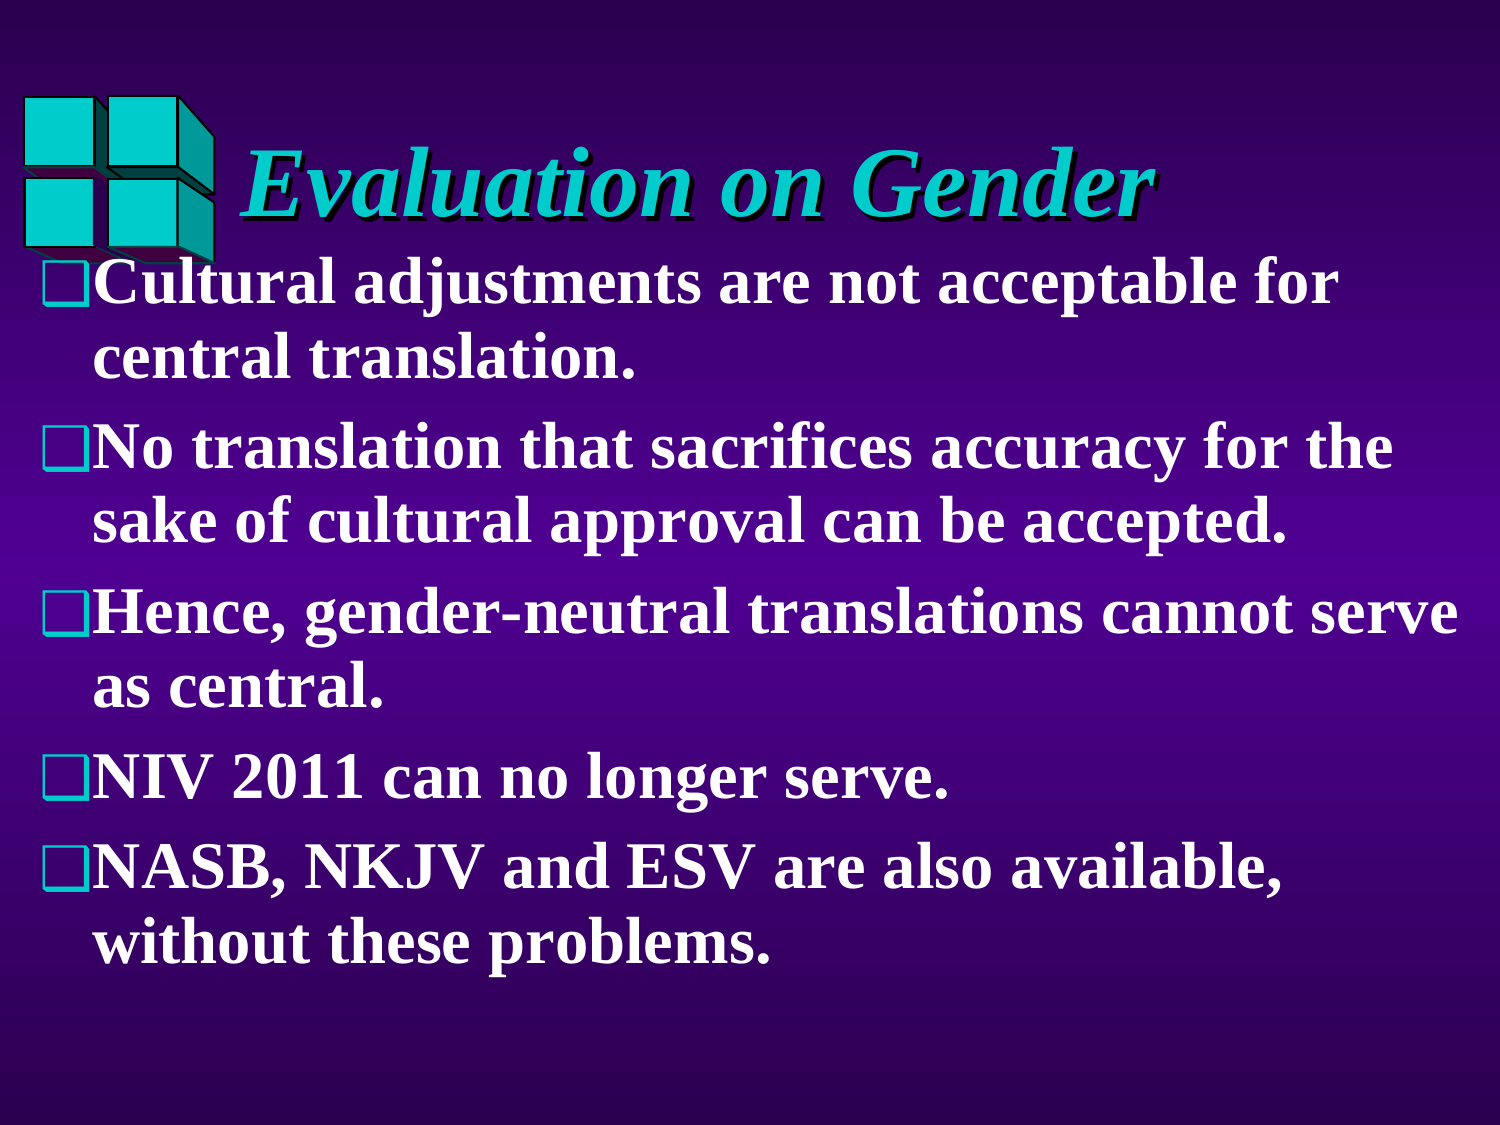

# Evaluation on Gender
Cultural adjustments are not acceptable for central translation.
No translation that sacrifices accuracy for the sake of cultural approval can be accepted.
Hence, gender-neutral translations cannot serve as central.
NIV 2011 can no longer serve.
NASB, NKJV and ESV are also available, without these problems.